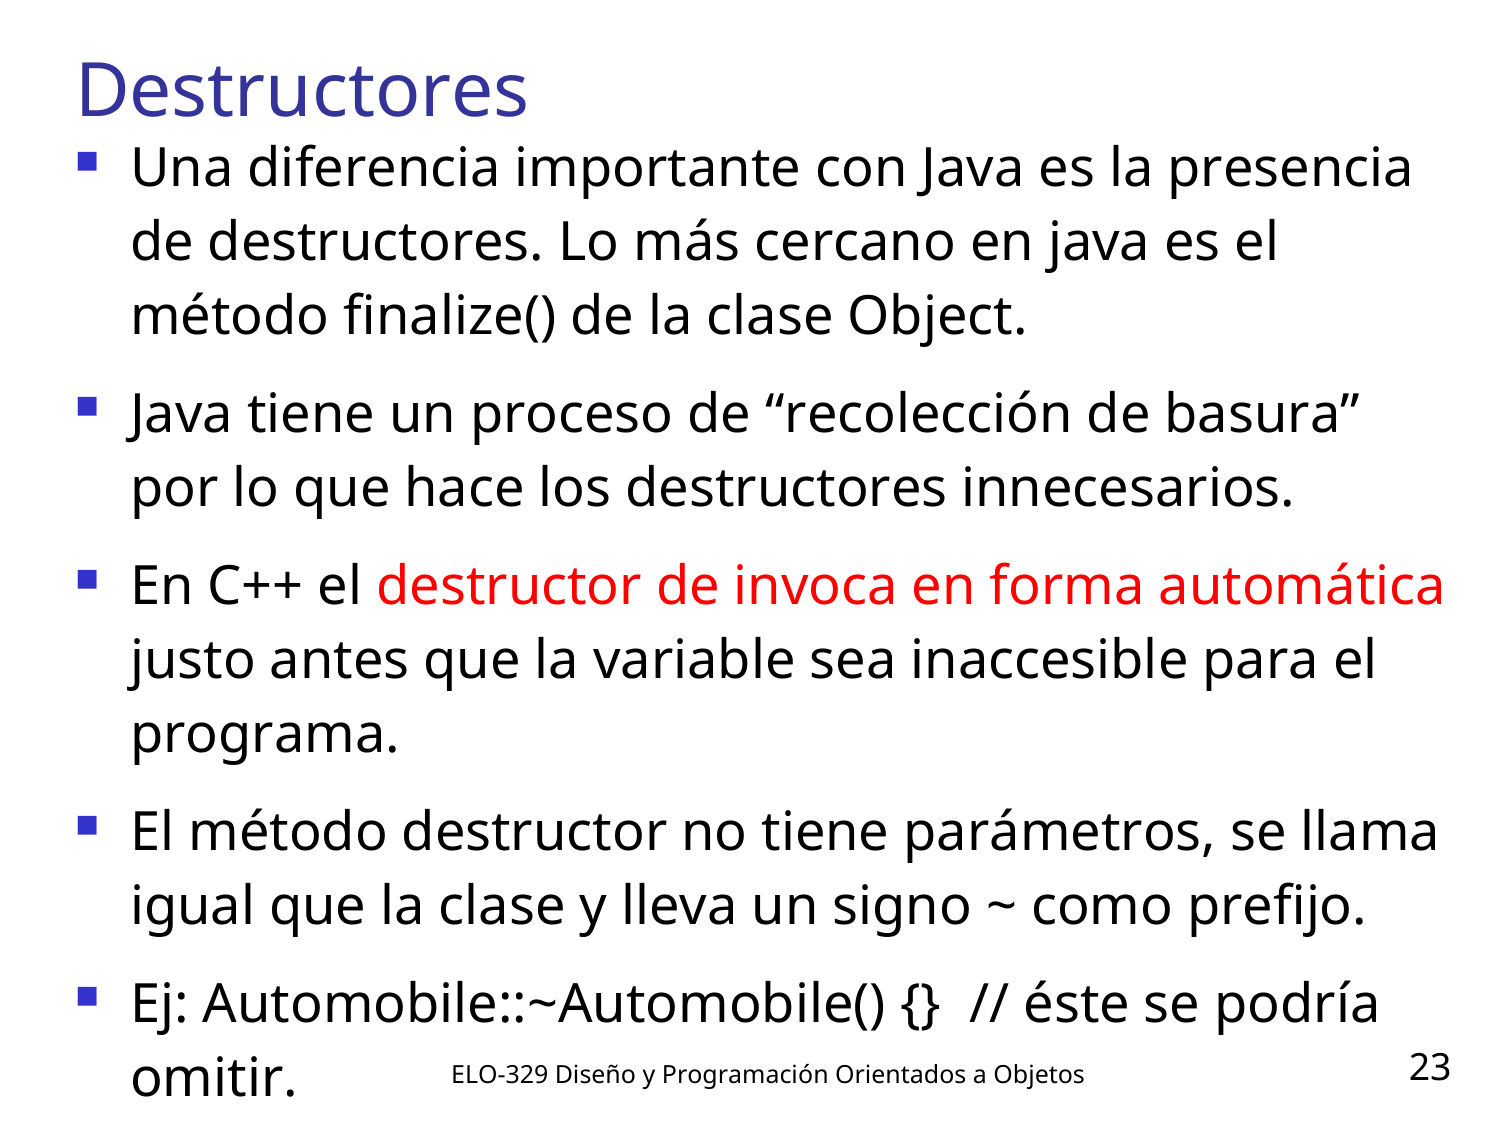

# Destructores
Una diferencia importante con Java es la presencia de destructores. Lo más cercano en java es el método finalize() de la clase Object.
Java tiene un proceso de “recolección de basura” por lo que hace los destructores innecesarios.
En C++ el destructor de invoca en forma automática justo antes que la variable sea inaccesible para el programa.
El método destructor no tiene parámetros, se llama igual que la clase y lleva un signo ~ como prefijo.
Ej: Automobile::~Automobile() {} // éste se podría omitir.
23